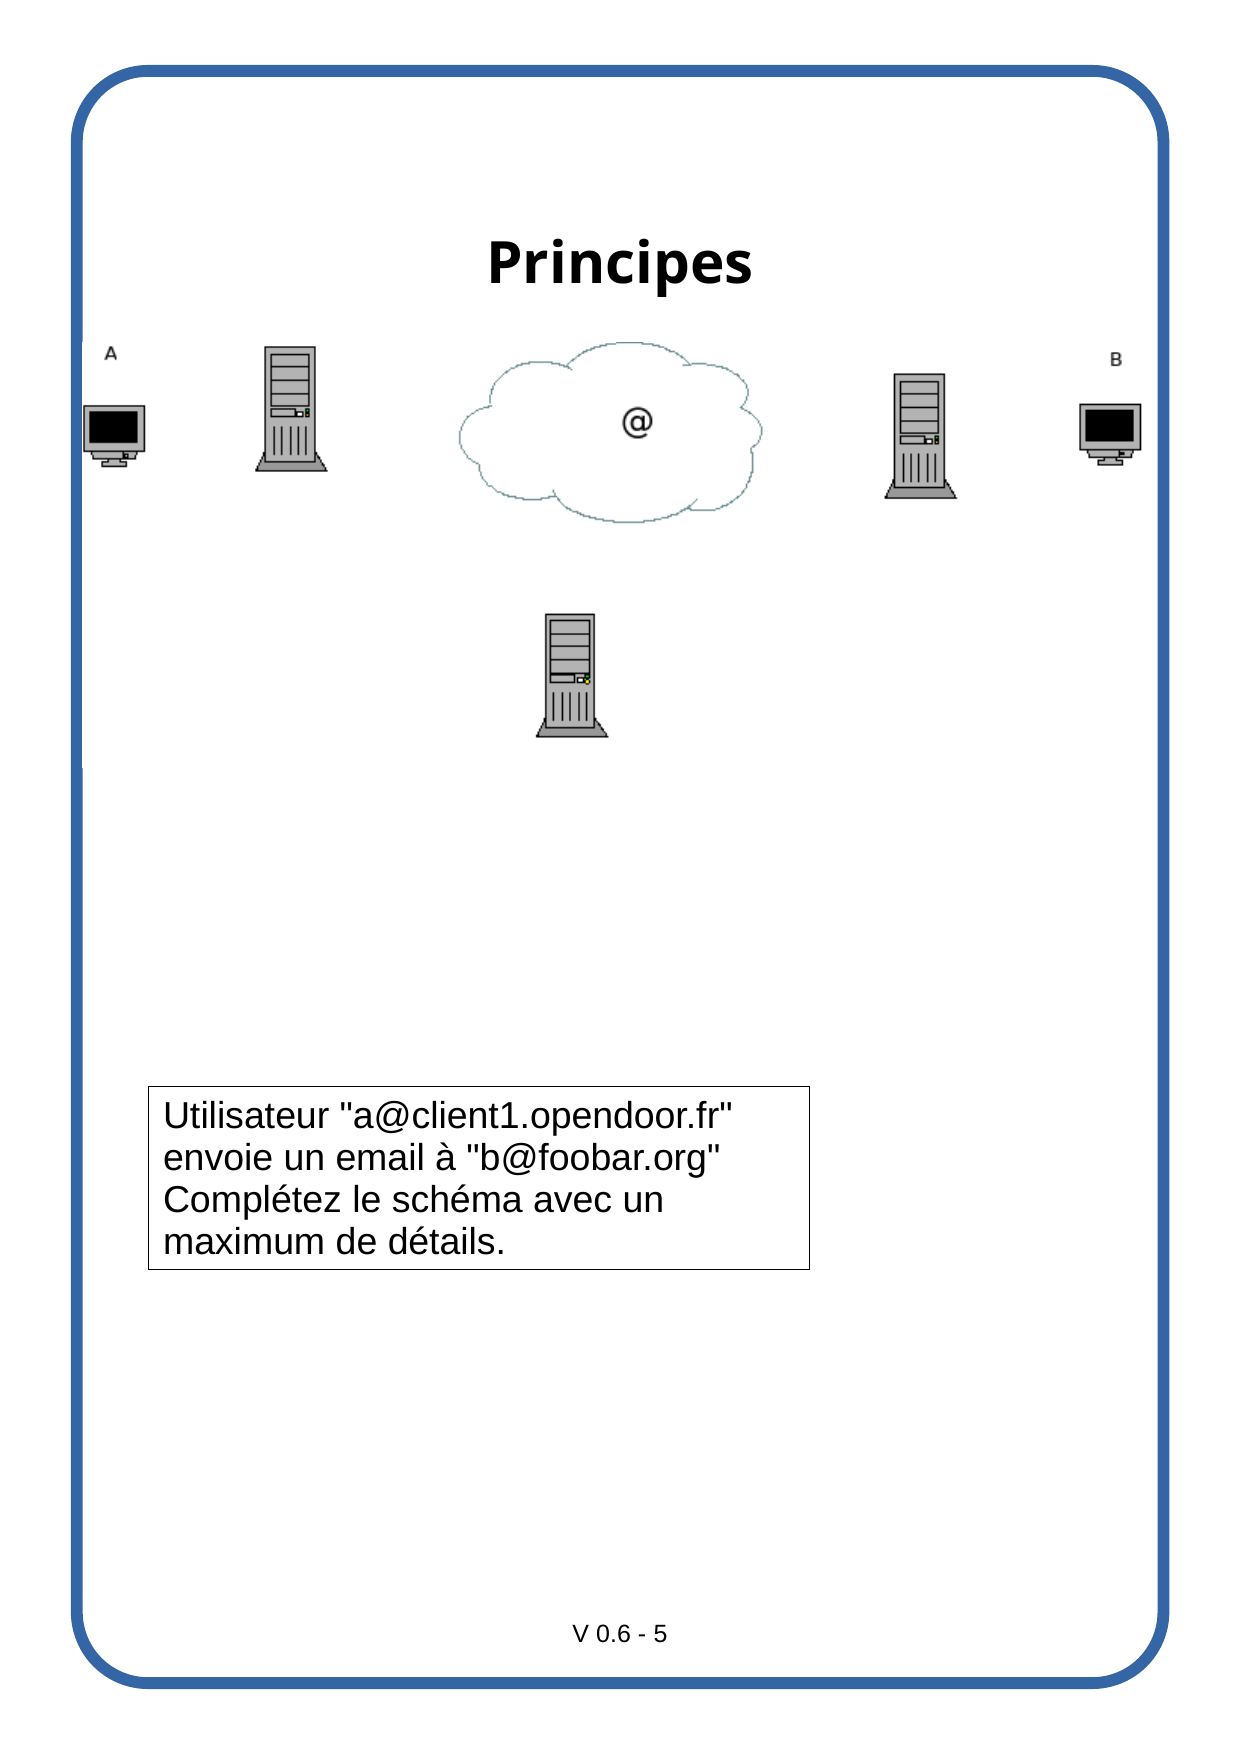

# Principes
Utilisateur "a@client1.opendoor.fr" envoie un email à "b@foobar.org"
Complétez le schéma avec un maximum de détails.